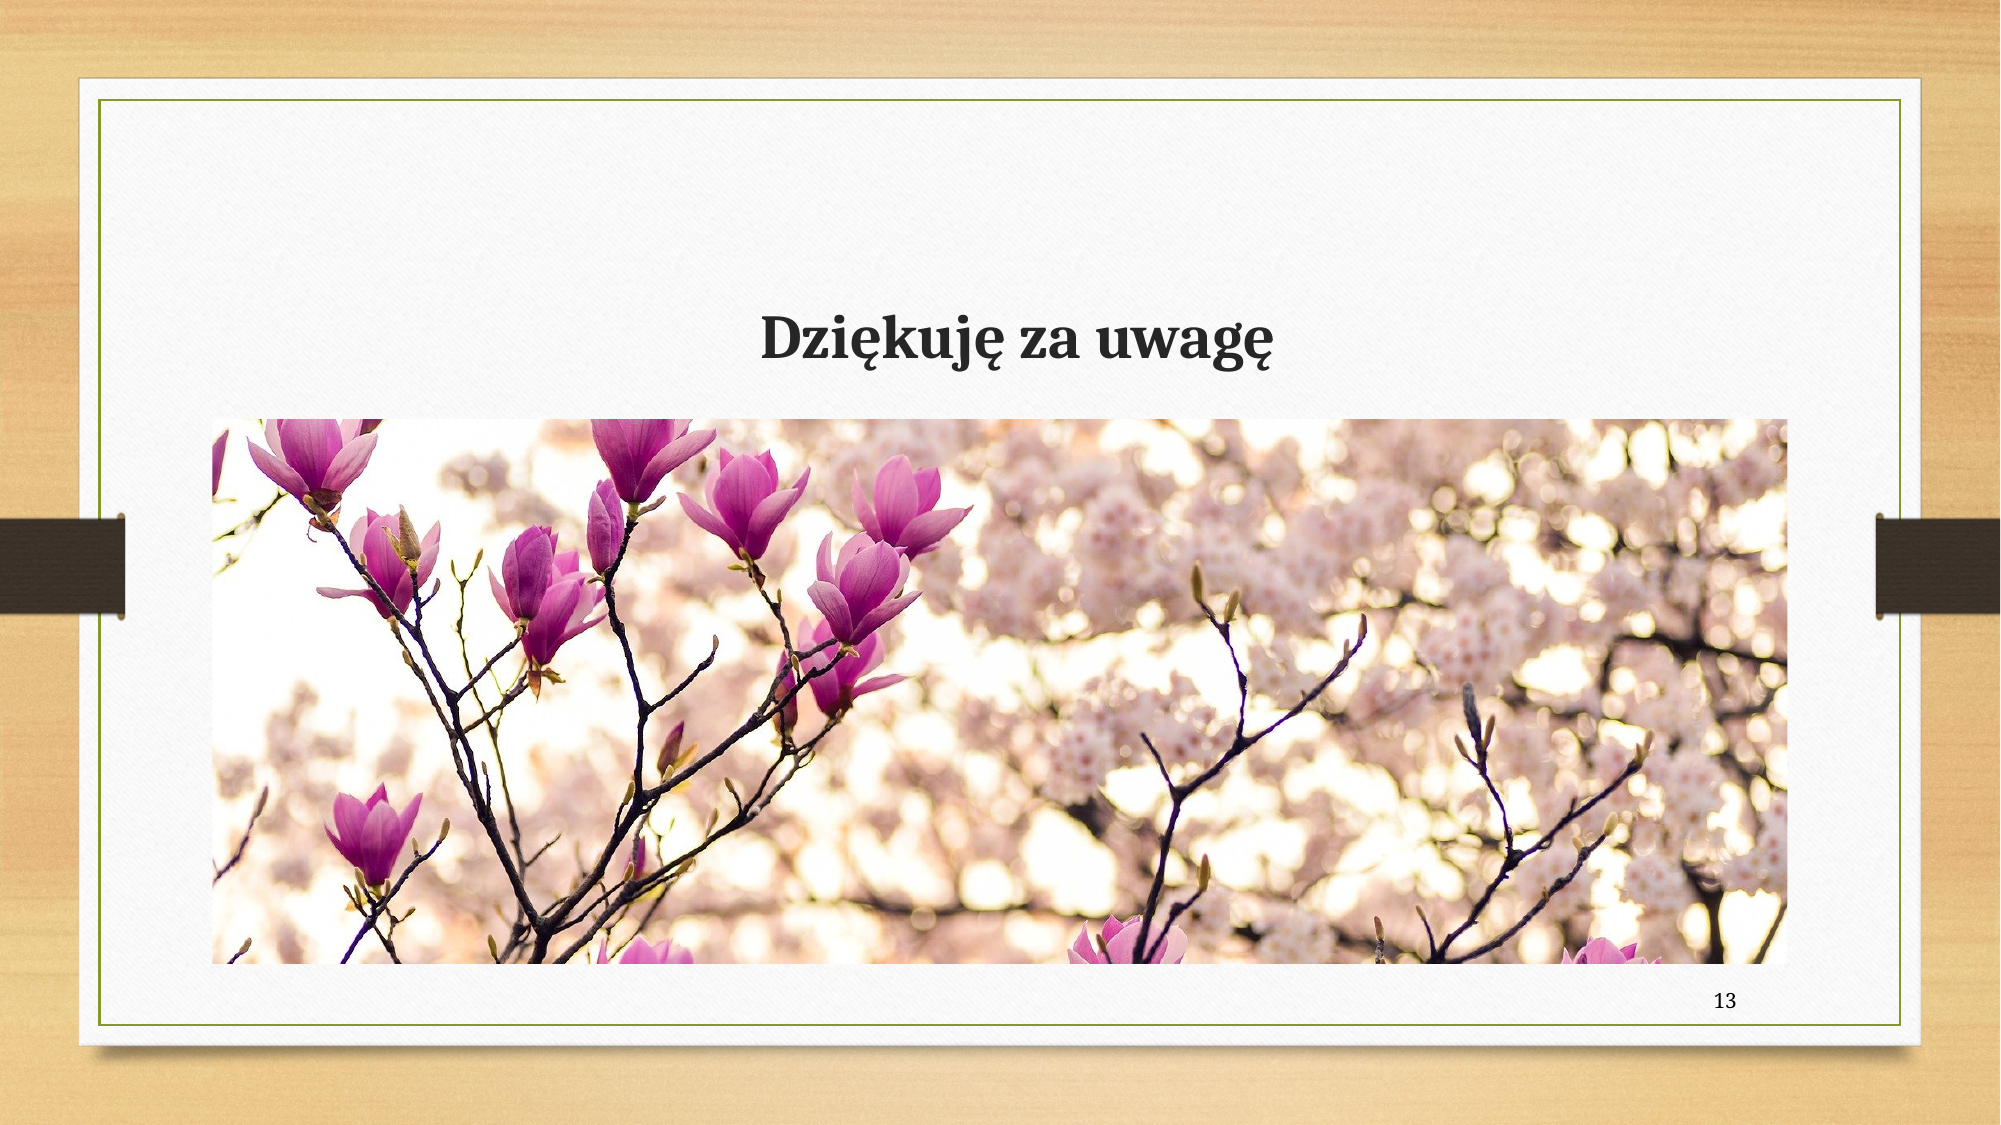

Dziękuję za uwagę
# Dziękuję za uwagę